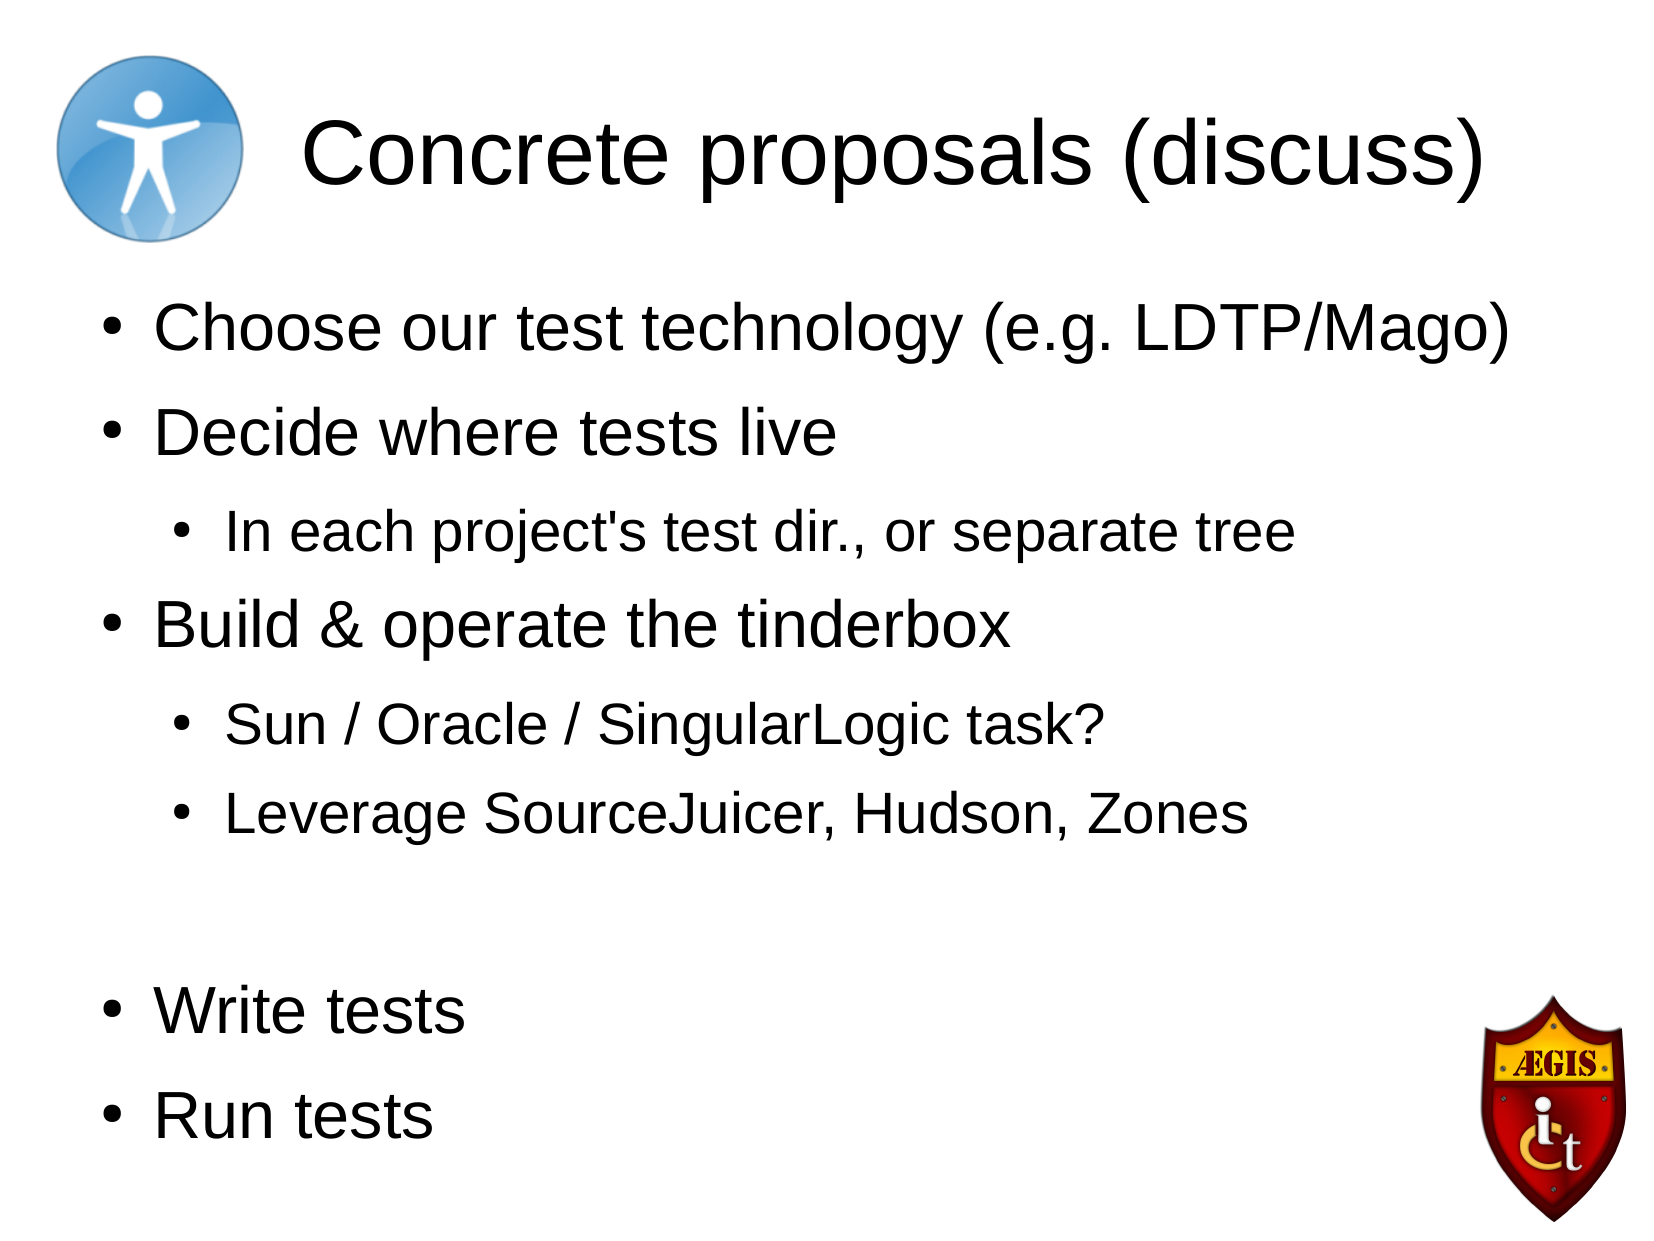

# Concrete proposals (discuss)
Choose our test technology (e.g. LDTP/Mago)
Decide where tests live
In each project's test dir., or separate tree
Build & operate the tinderbox
Sun / Oracle / SingularLogic task?
Leverage SourceJuicer, Hudson, Zones
Write tests
Run tests